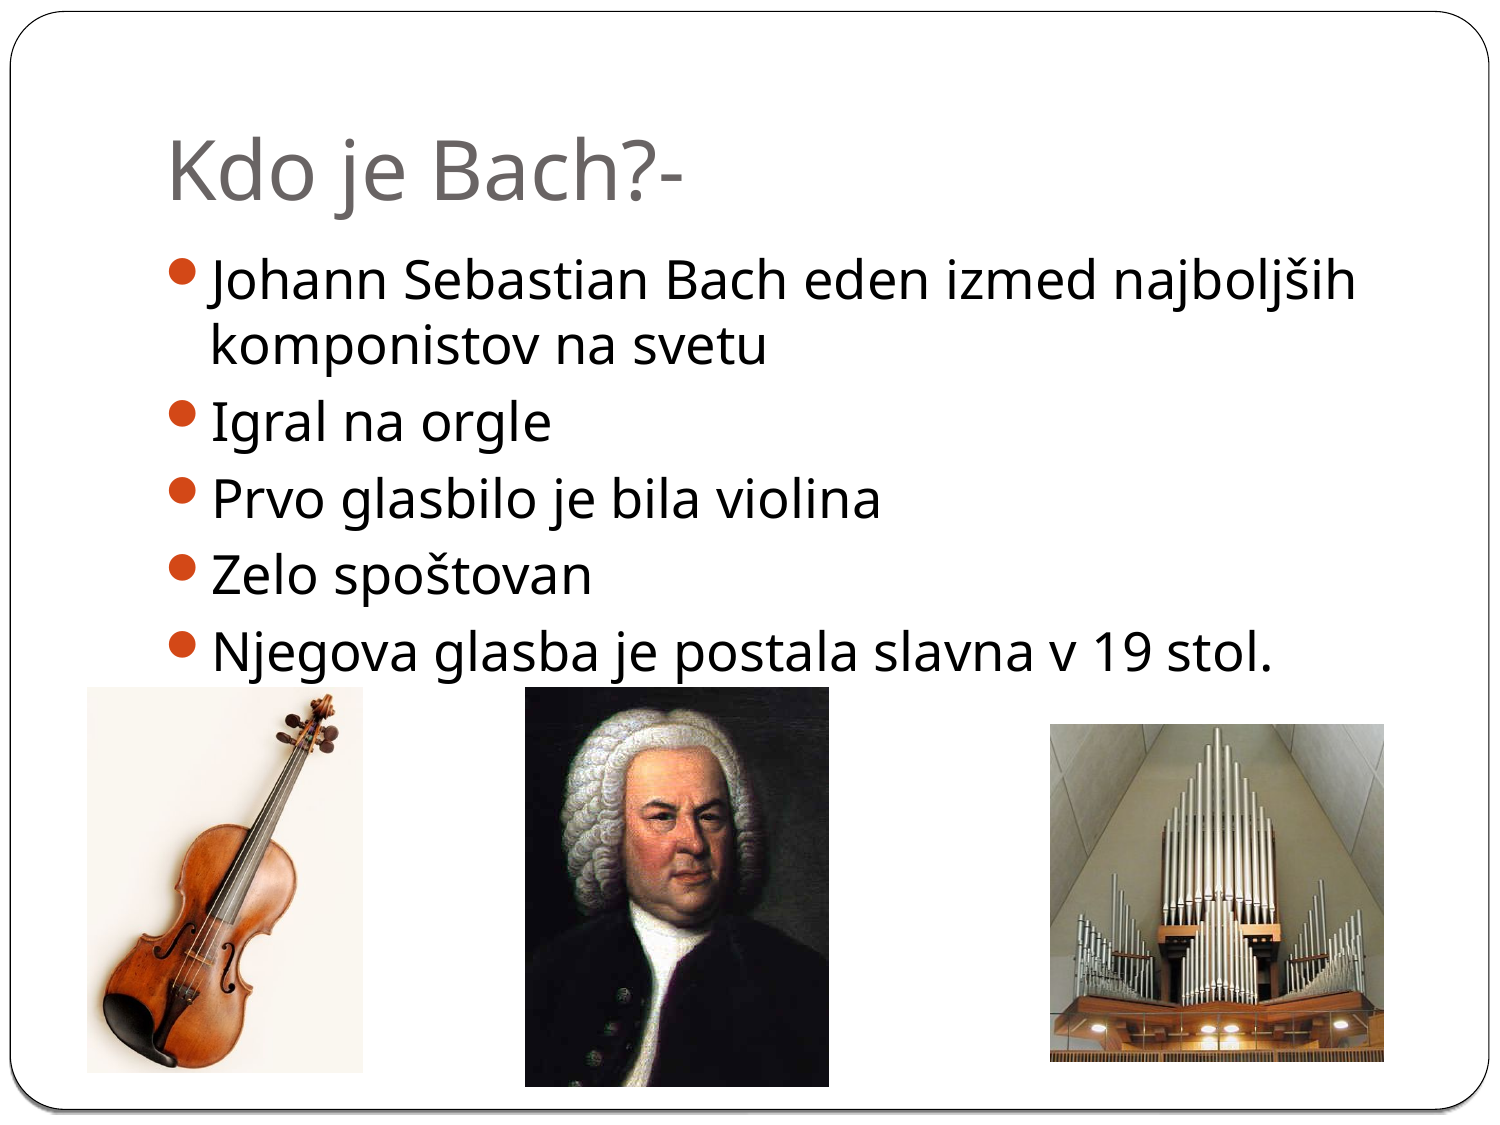

# Kdo je Bach?-
Johann Sebastian Bach eden izmed najboljših komponistov na svetu
Igral na orgle
Prvo glasbilo je bila violina
Zelo spoštovan
Njegova glasba je postala slavna v 19 stol.